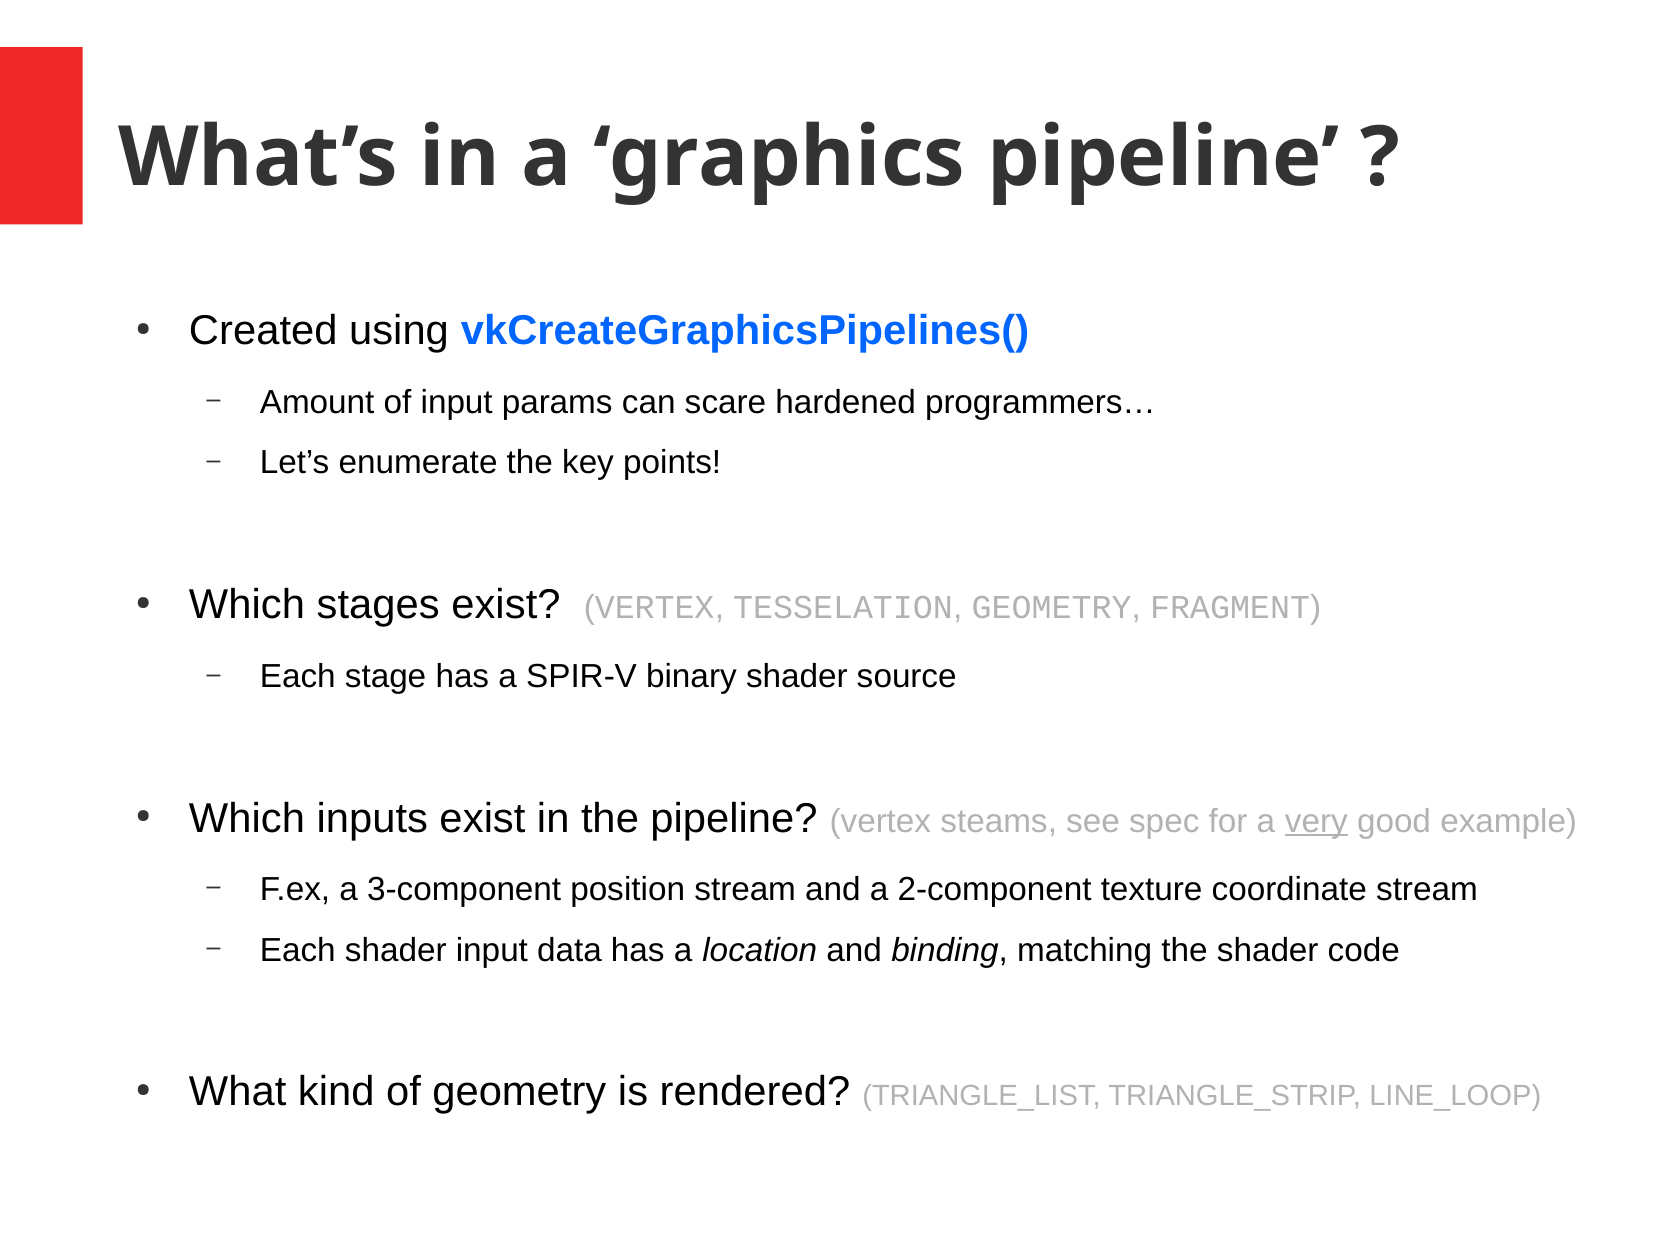

# What’s in a ‘graphics pipeline’ ?
Created using vkCreateGraphicsPipelines()
Amount of input params can scare hardened programmers…
Let’s enumerate the key points!
Which stages exist? (VERTEX, TESSELATION, GEOMETRY, FRAGMENT)
Each stage has a SPIR-V binary shader source
Which inputs exist in the pipeline? (vertex steams, see spec for a very good example)
F.ex, a 3-component position stream and a 2-component texture coordinate stream
Each shader input data has a location and binding, matching the shader code
What kind of geometry is rendered? (TRIANGLE_LIST, TRIANGLE_STRIP, LINE_LOOP)